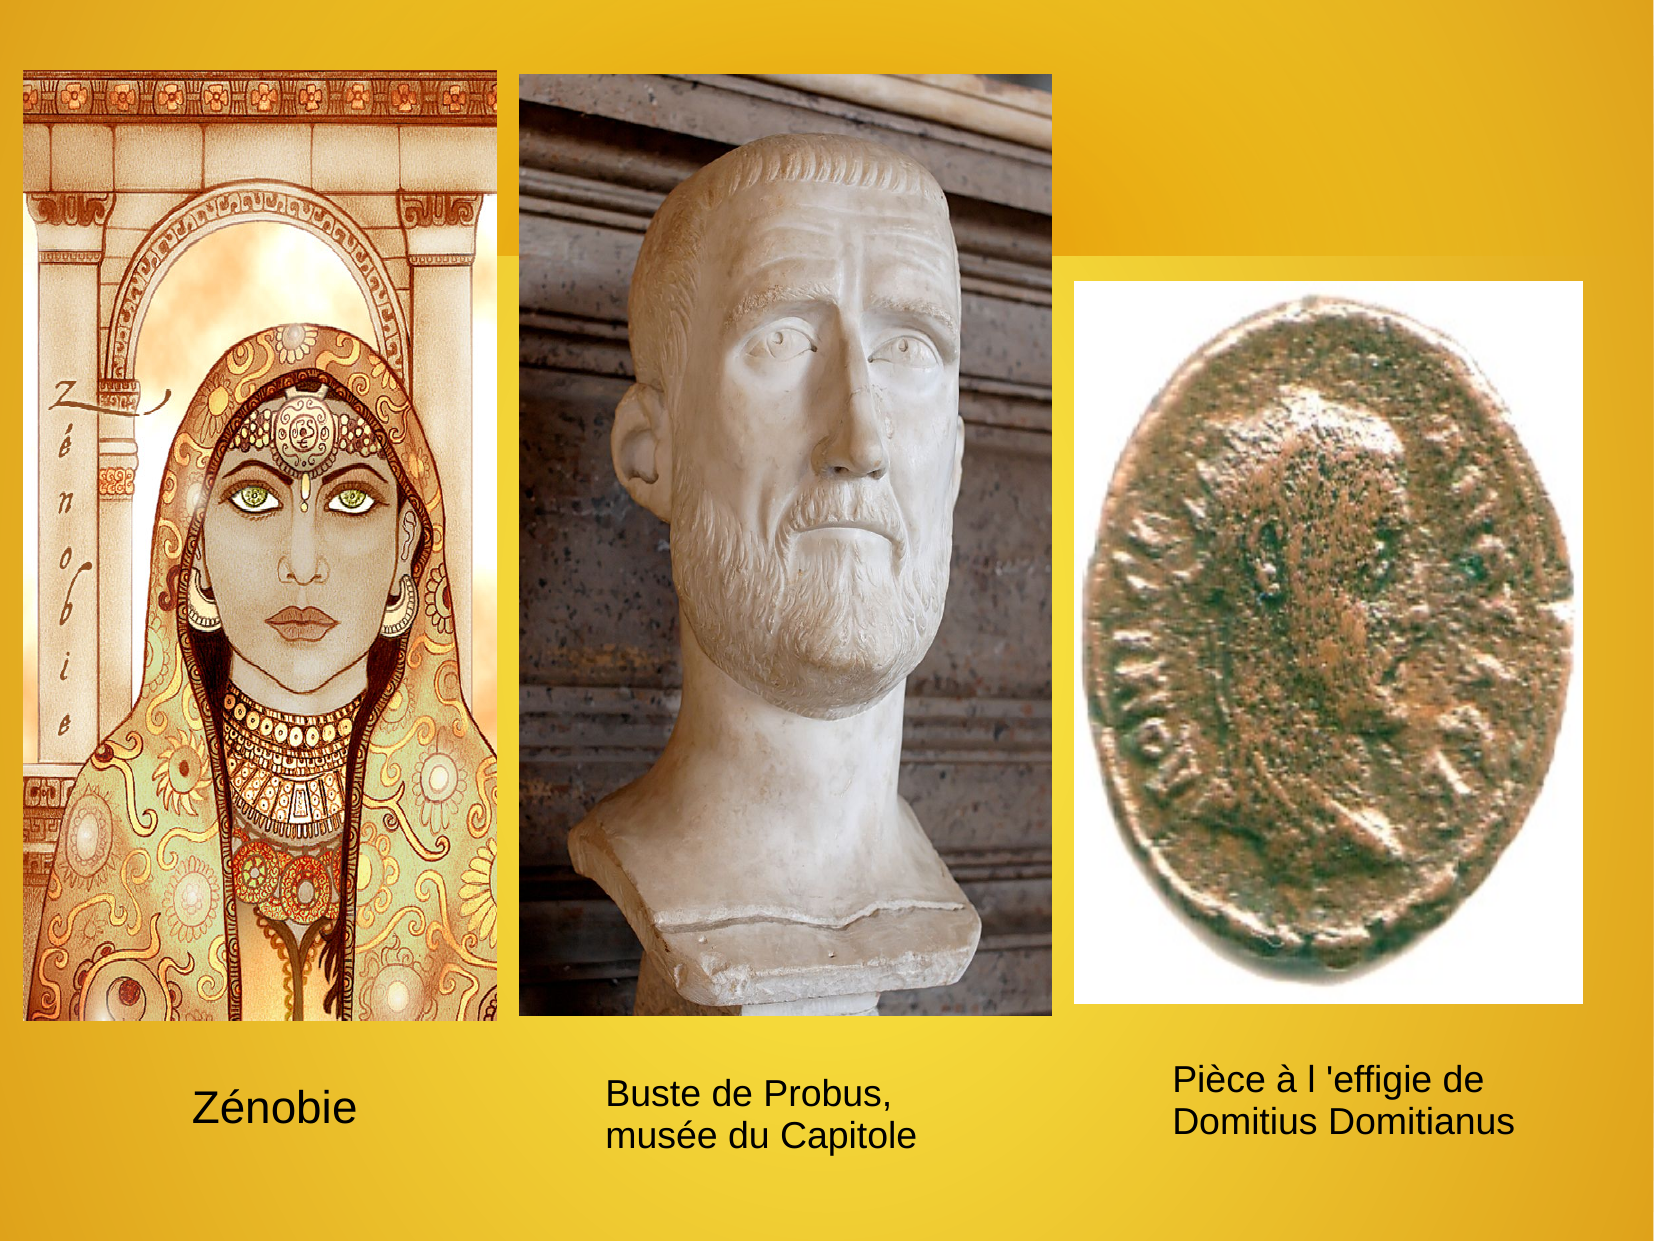

Pièce à l 'effigie de Domitius Domitianus
Buste de Probus, musée du Capitole
Zénobie